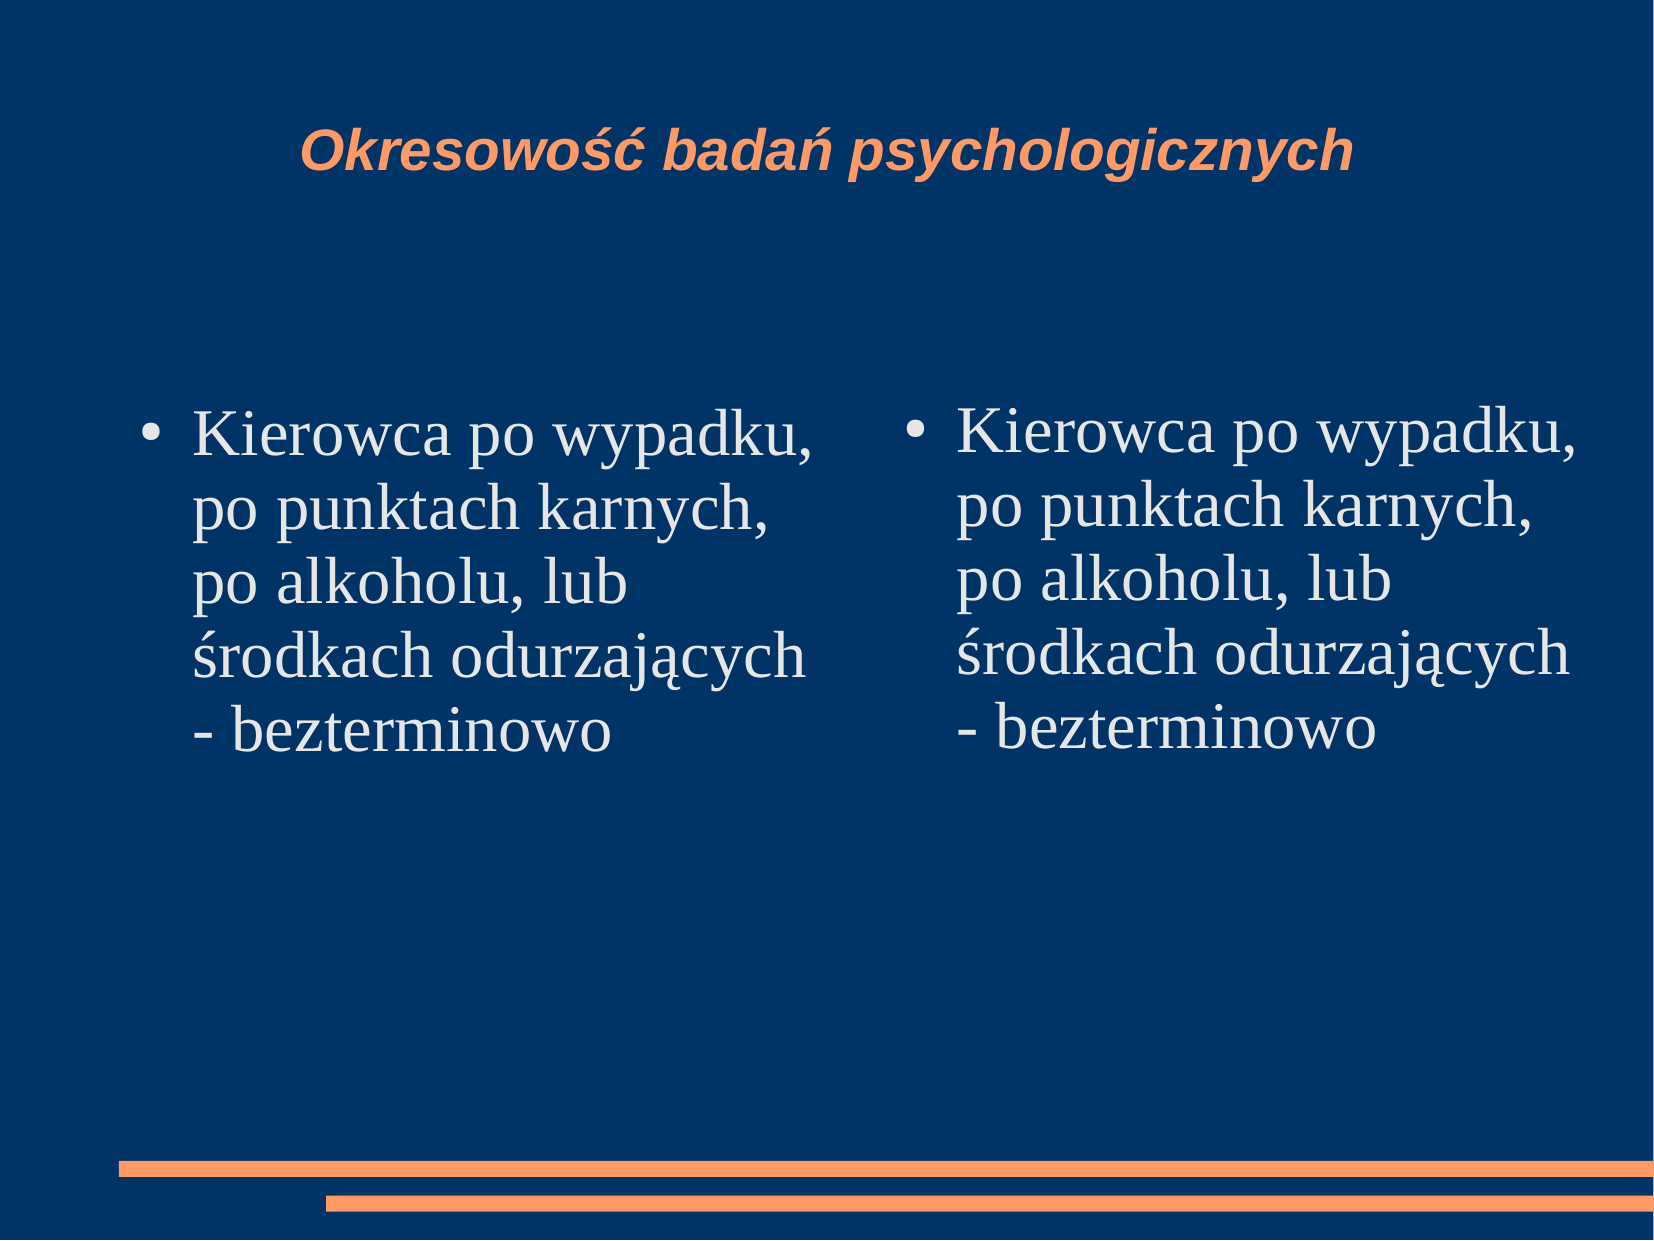

# Okresowość badań psychologicznych
Kierowca po wypadku, po punktach karnych, po alkoholu, lub środkach odurzających - bezterminowo
Kierowca po wypadku, po punktach karnych, po alkoholu, lub środkach odurzających - bezterminowo